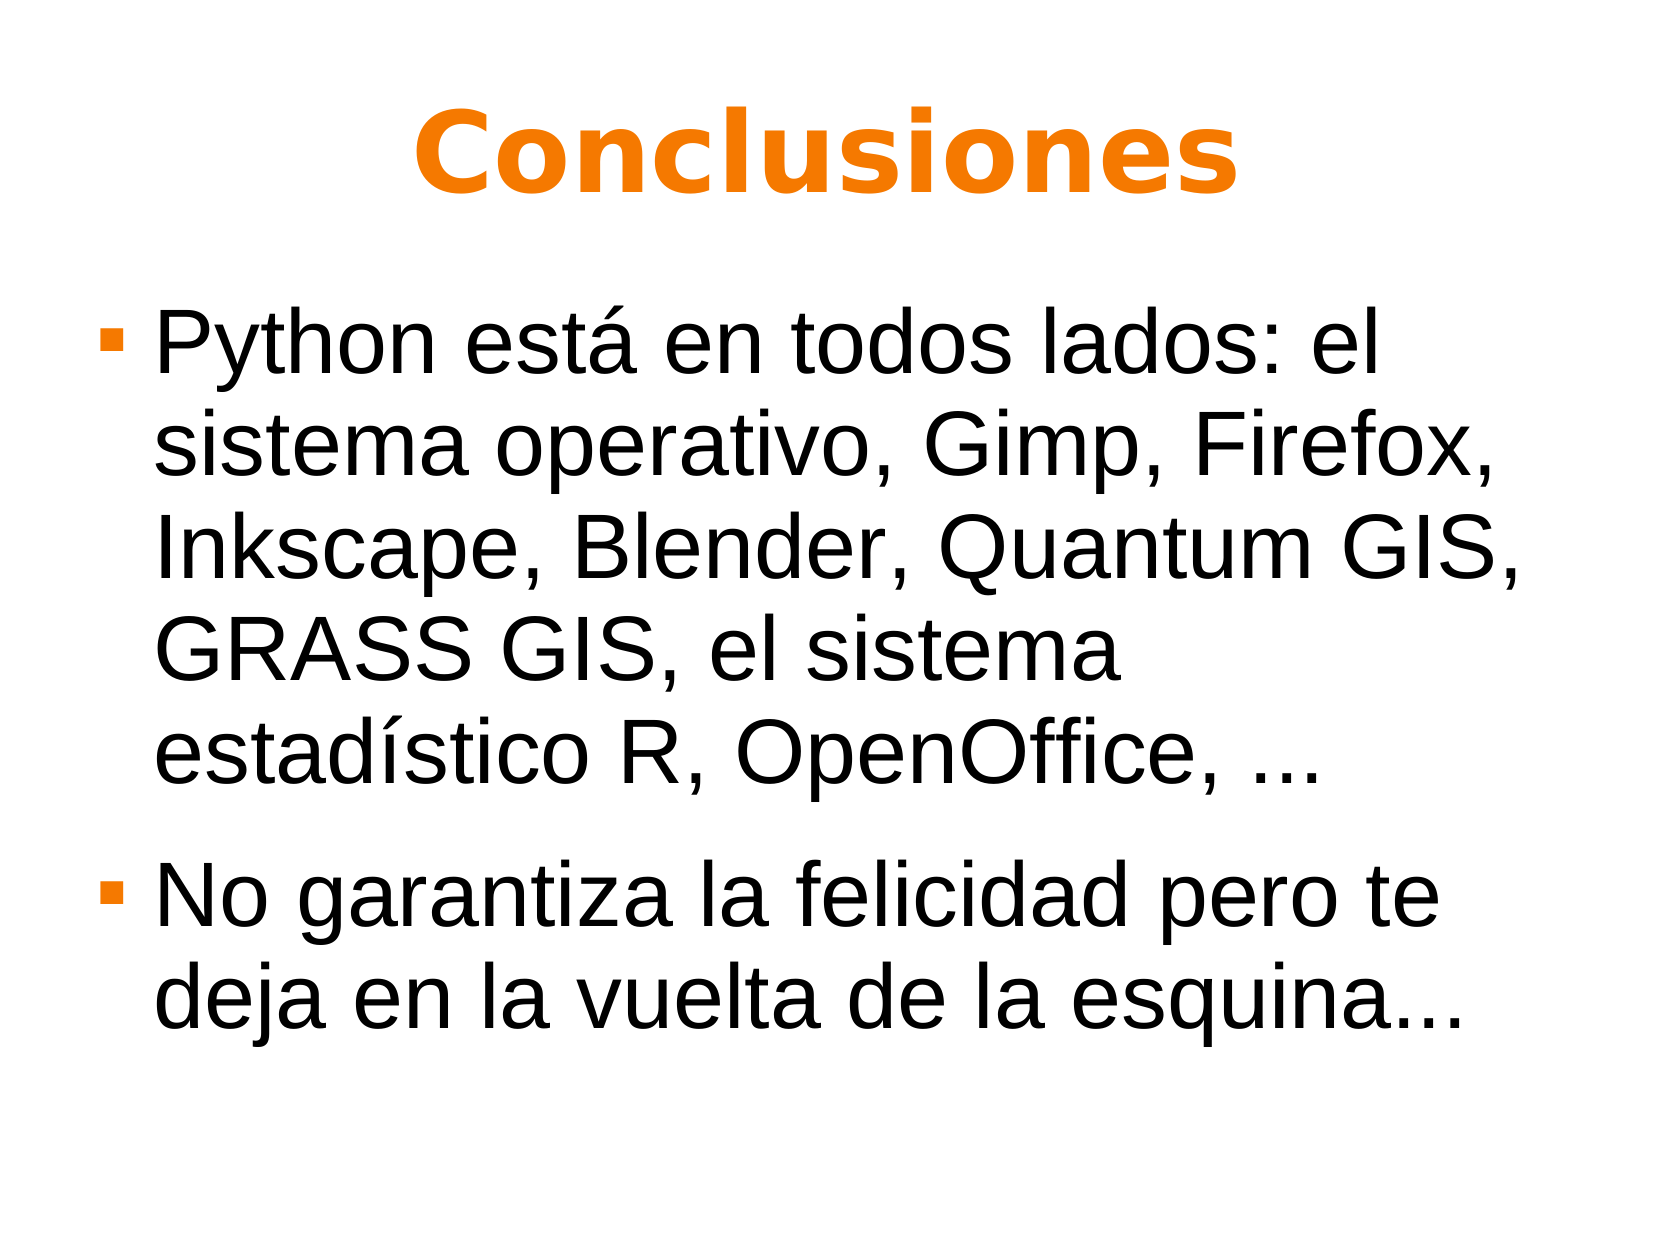

# Conclusiones
Python está en todos lados: el sistema operativo, Gimp, Firefox, Inkscape, Blender, Quantum GIS, GRASS GIS, el sistema estadístico R, OpenOffice, ...
No garantiza la felicidad pero te deja en la vuelta de la esquina...